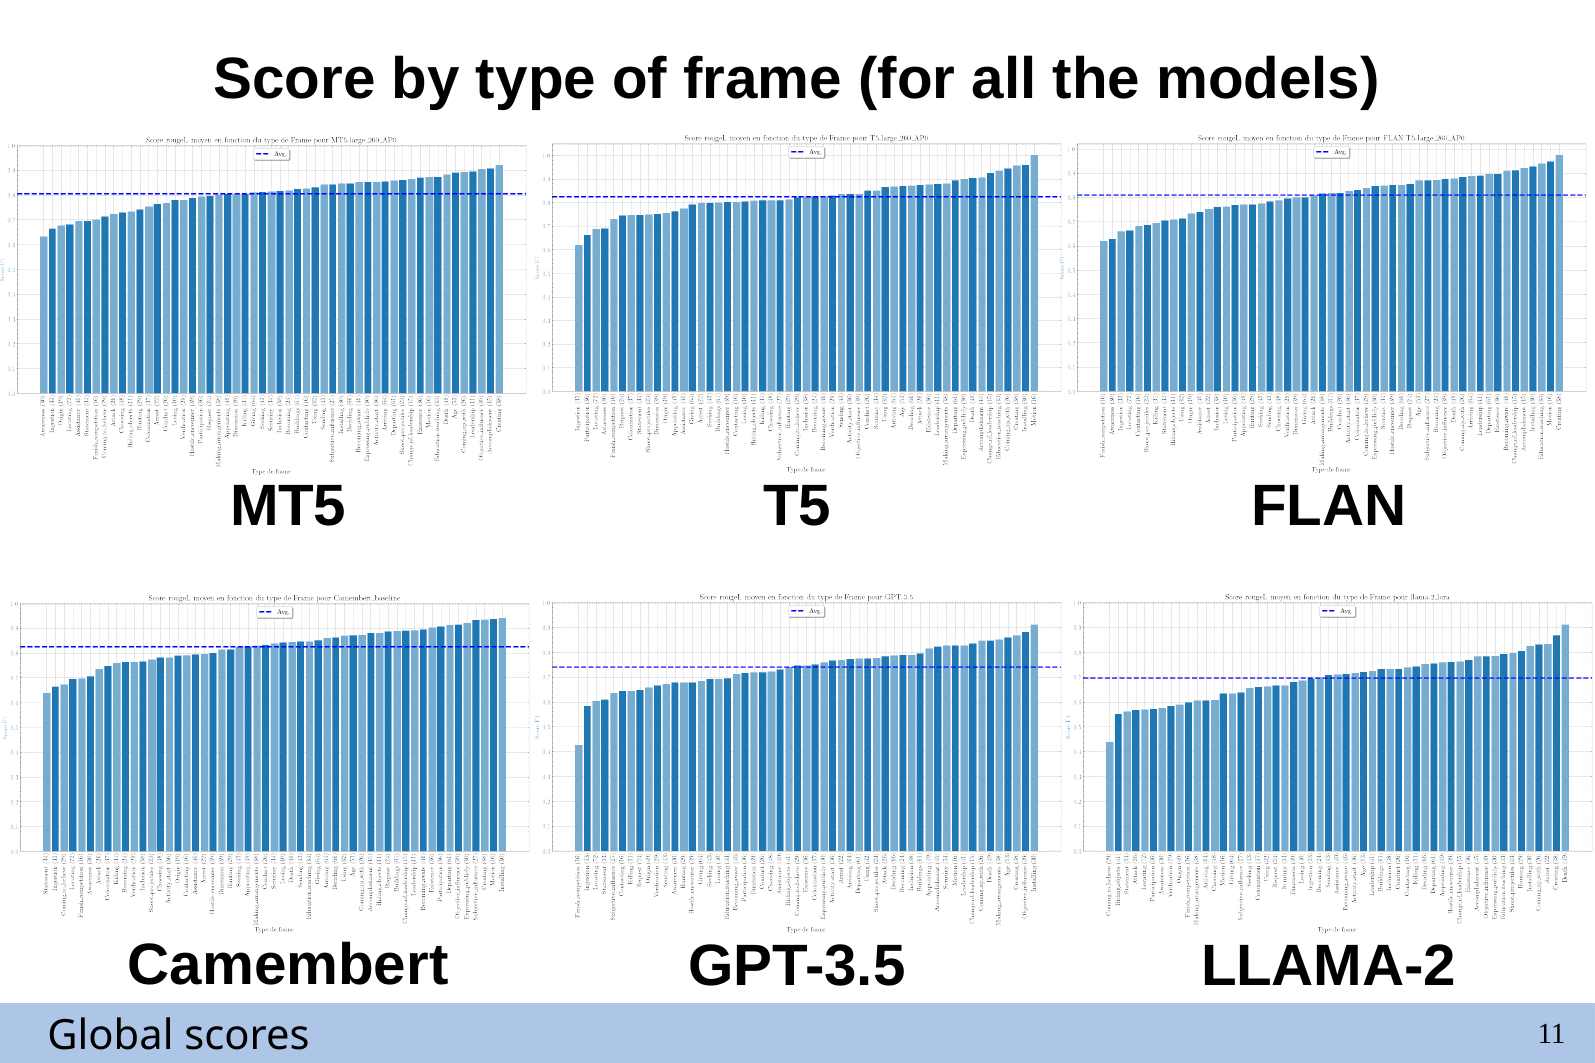

Score by type of frame (for all the models)
MT5
T5
FLAN
Camembert
GPT-3.5
LLAMA-2
# Global scores